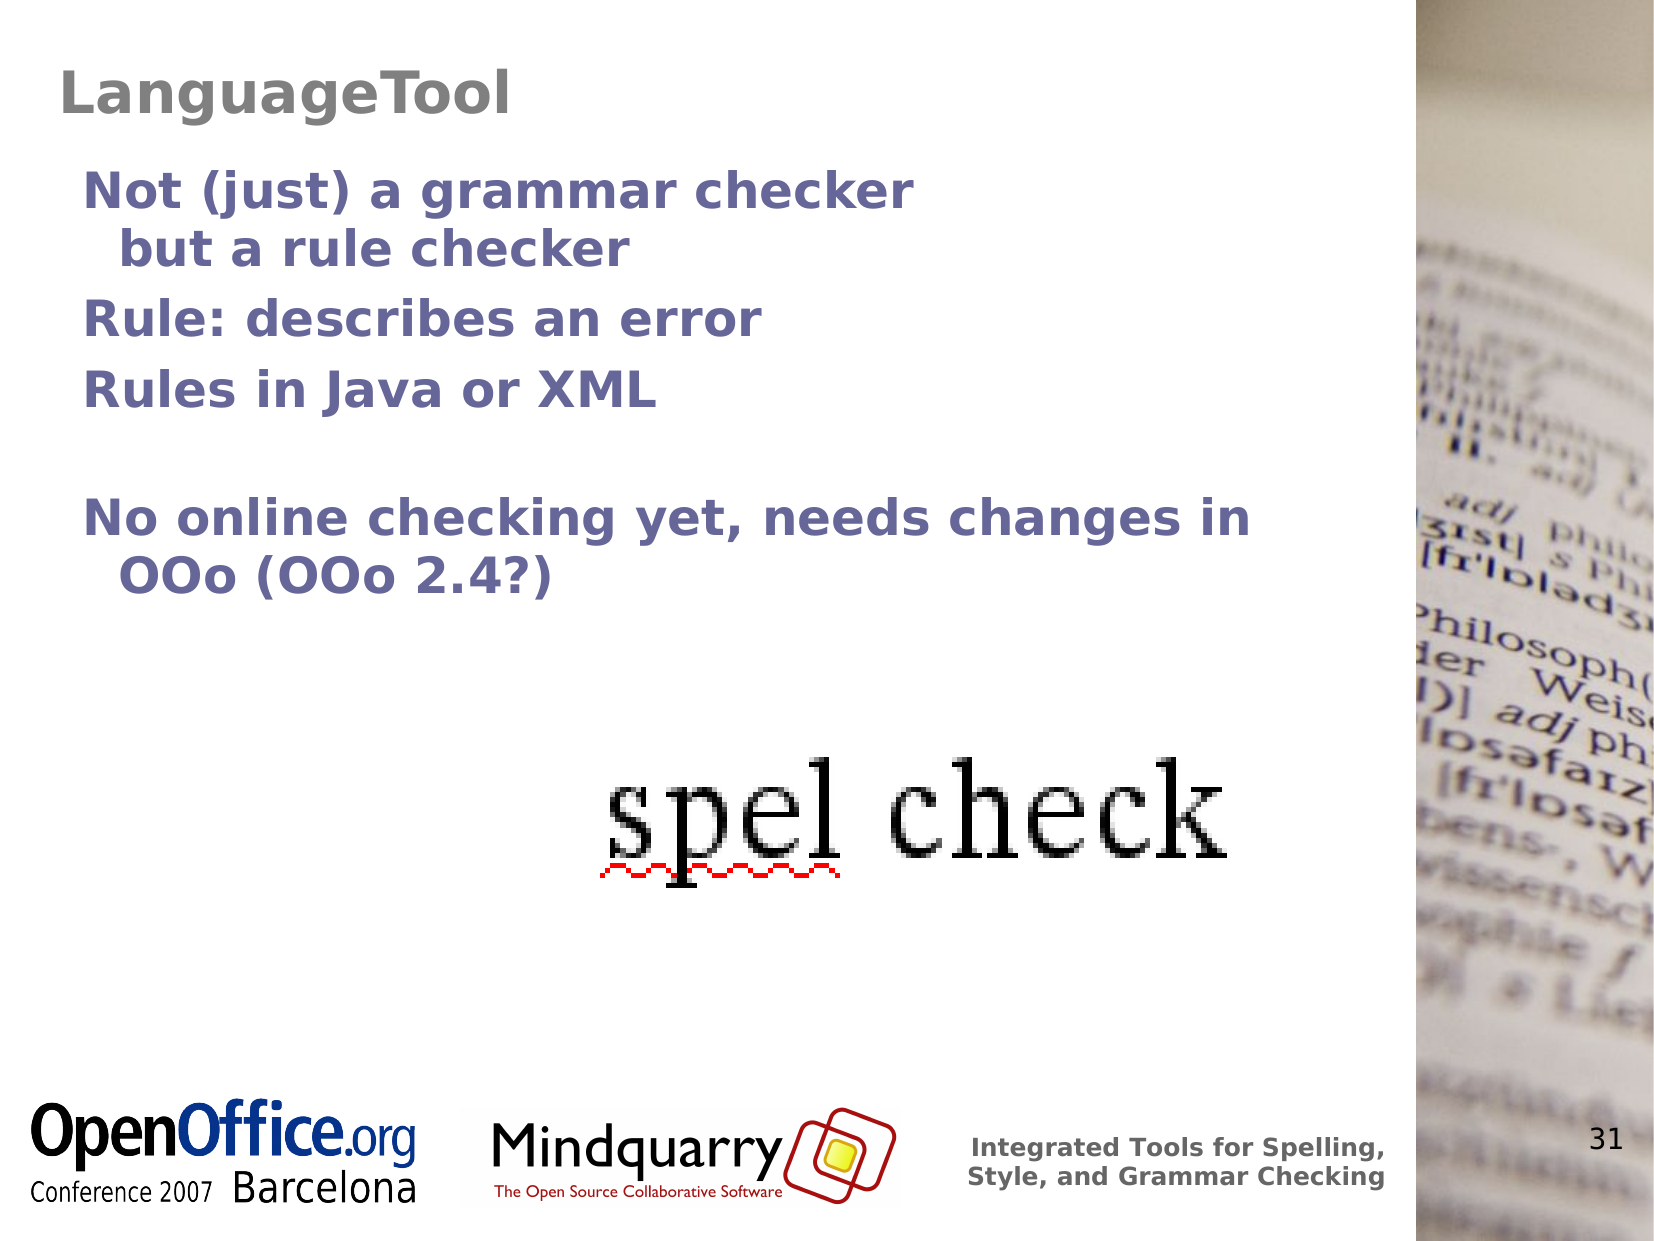

LanguageTool
Not (just) a grammar checker
but a rule checker
Rule: describes an error
Rules in Java or XML
No online checking yet, needs changes in OOo (OOo 2.4?)
31
#